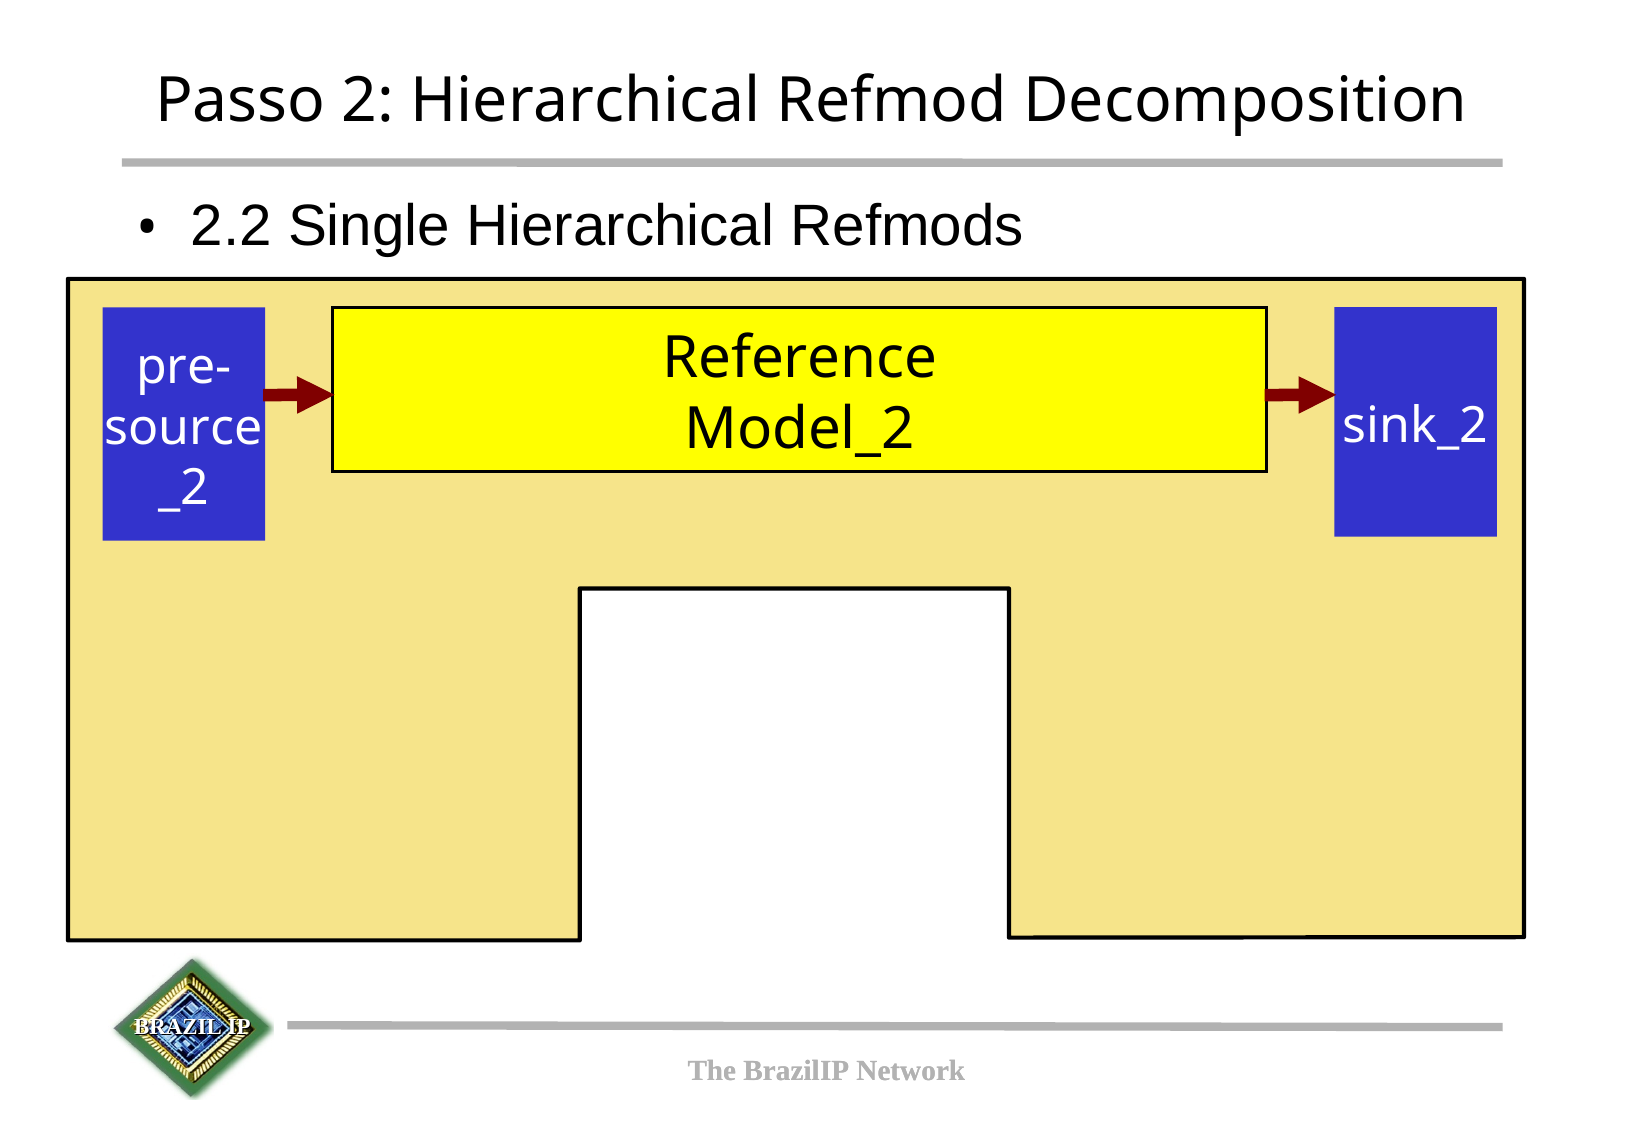

# Passo 2: Hierarchical Refmod Decomposition
2.2 Single Hierarchical Refmods
pre-
source
_2
Reference
Model_2
sink_2